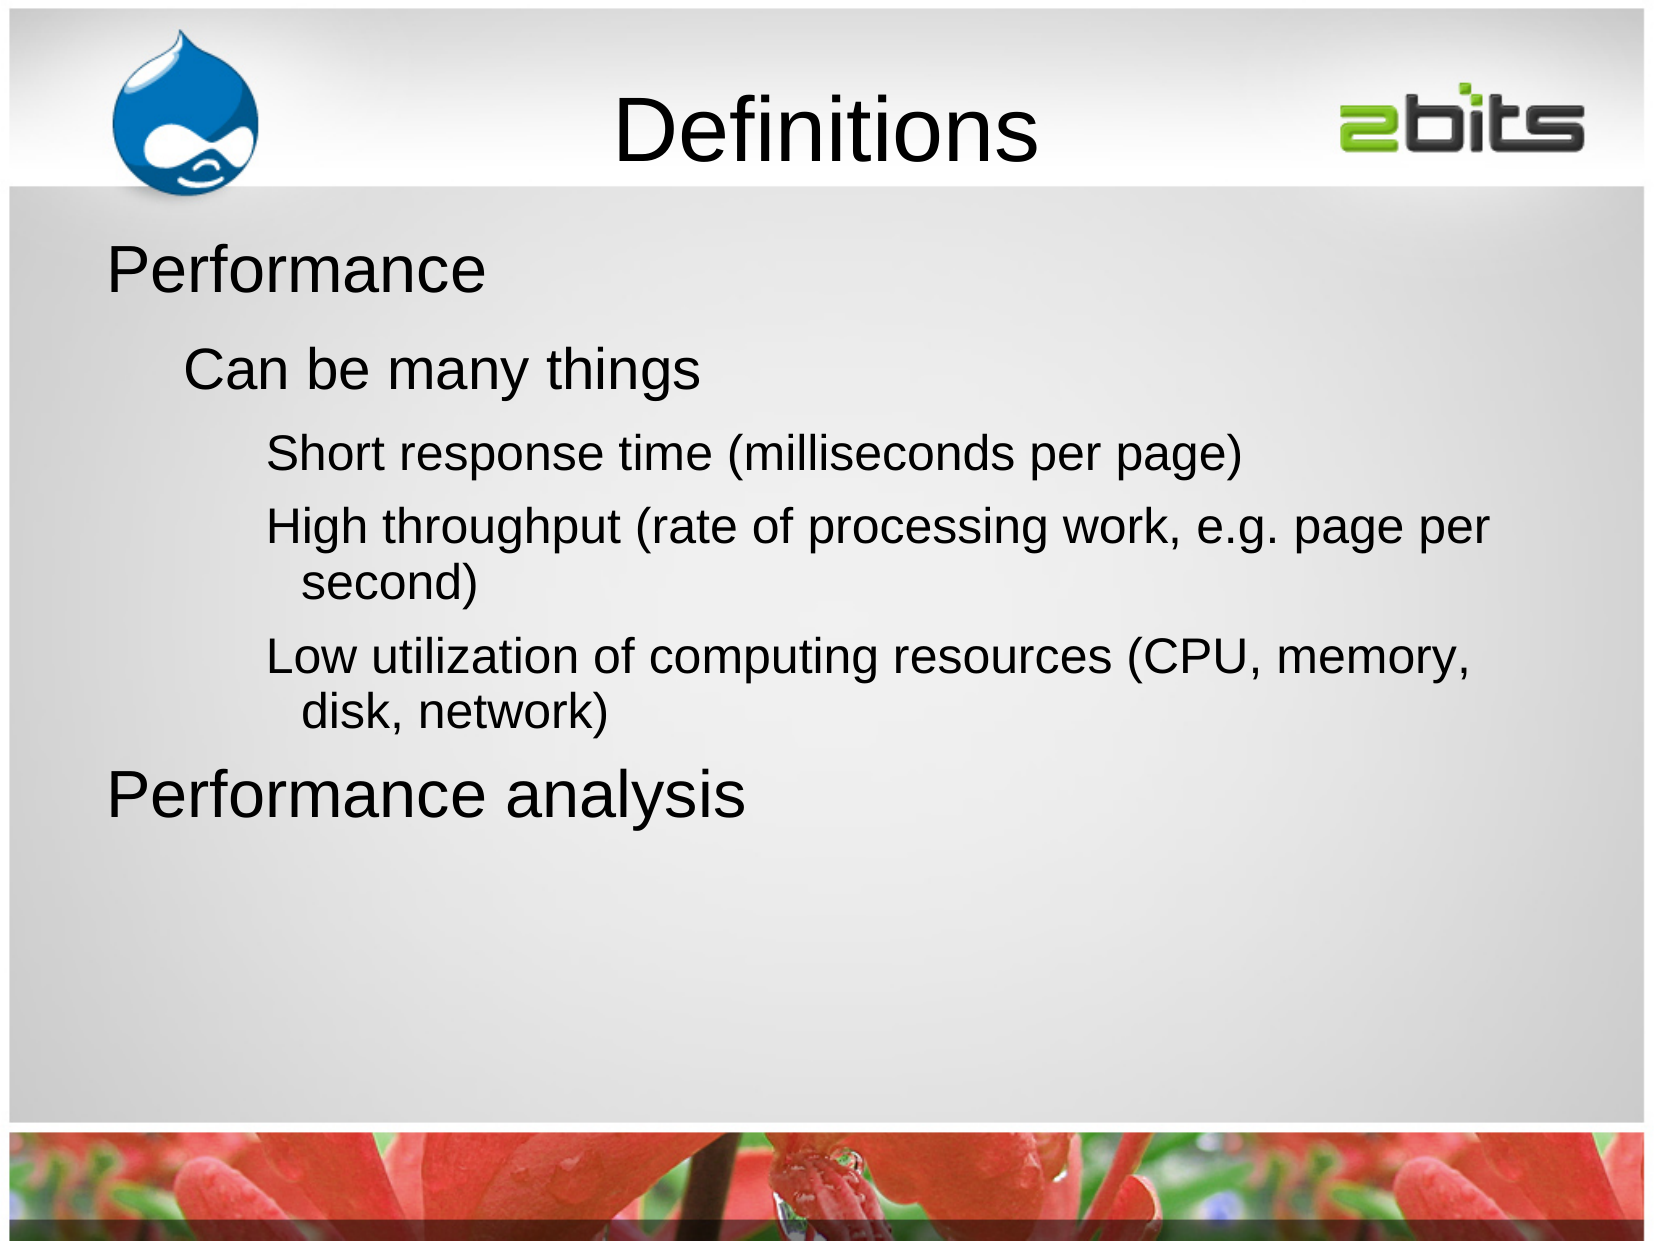

# Definitions
Performance
Can be many things
Short response time (milliseconds per page)
High throughput (rate of processing work, e.g. page per second)
Low utilization of computing resources (CPU, memory, disk, network)
Performance analysis